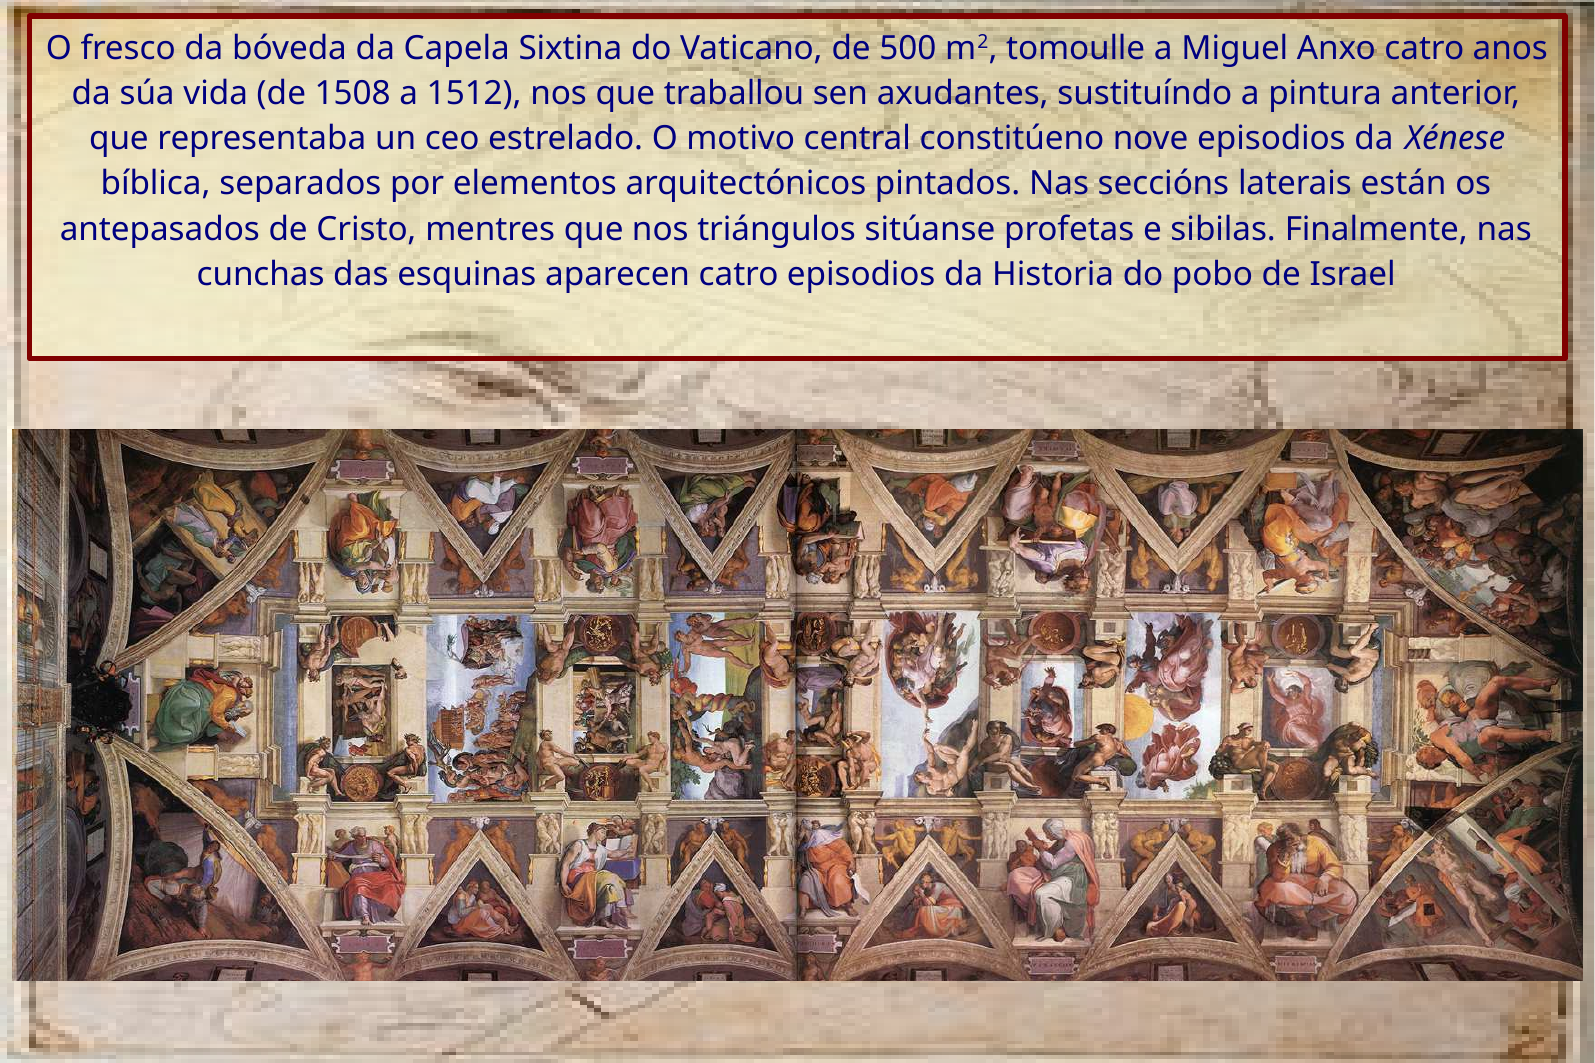

O fresco da bóveda da Capela Sixtina do Vaticano, de 500 m2, tomoulle a Miguel Anxo catro anos da súa vida (de 1508 a 1512), nos que traballou sen axudantes, sustituíndo a pintura anterior, que representaba un ceo estrelado. O motivo central constitúeno nove episodios da Xénese bíblica, separados por elementos arquitectónicos pintados. Nas seccións laterais están os antepasados de Cristo, mentres que nos triángulos sitúanse profetas e sibilas. Finalmente, nas cunchas das esquinas aparecen catro episodios da Historia do pobo de Israel